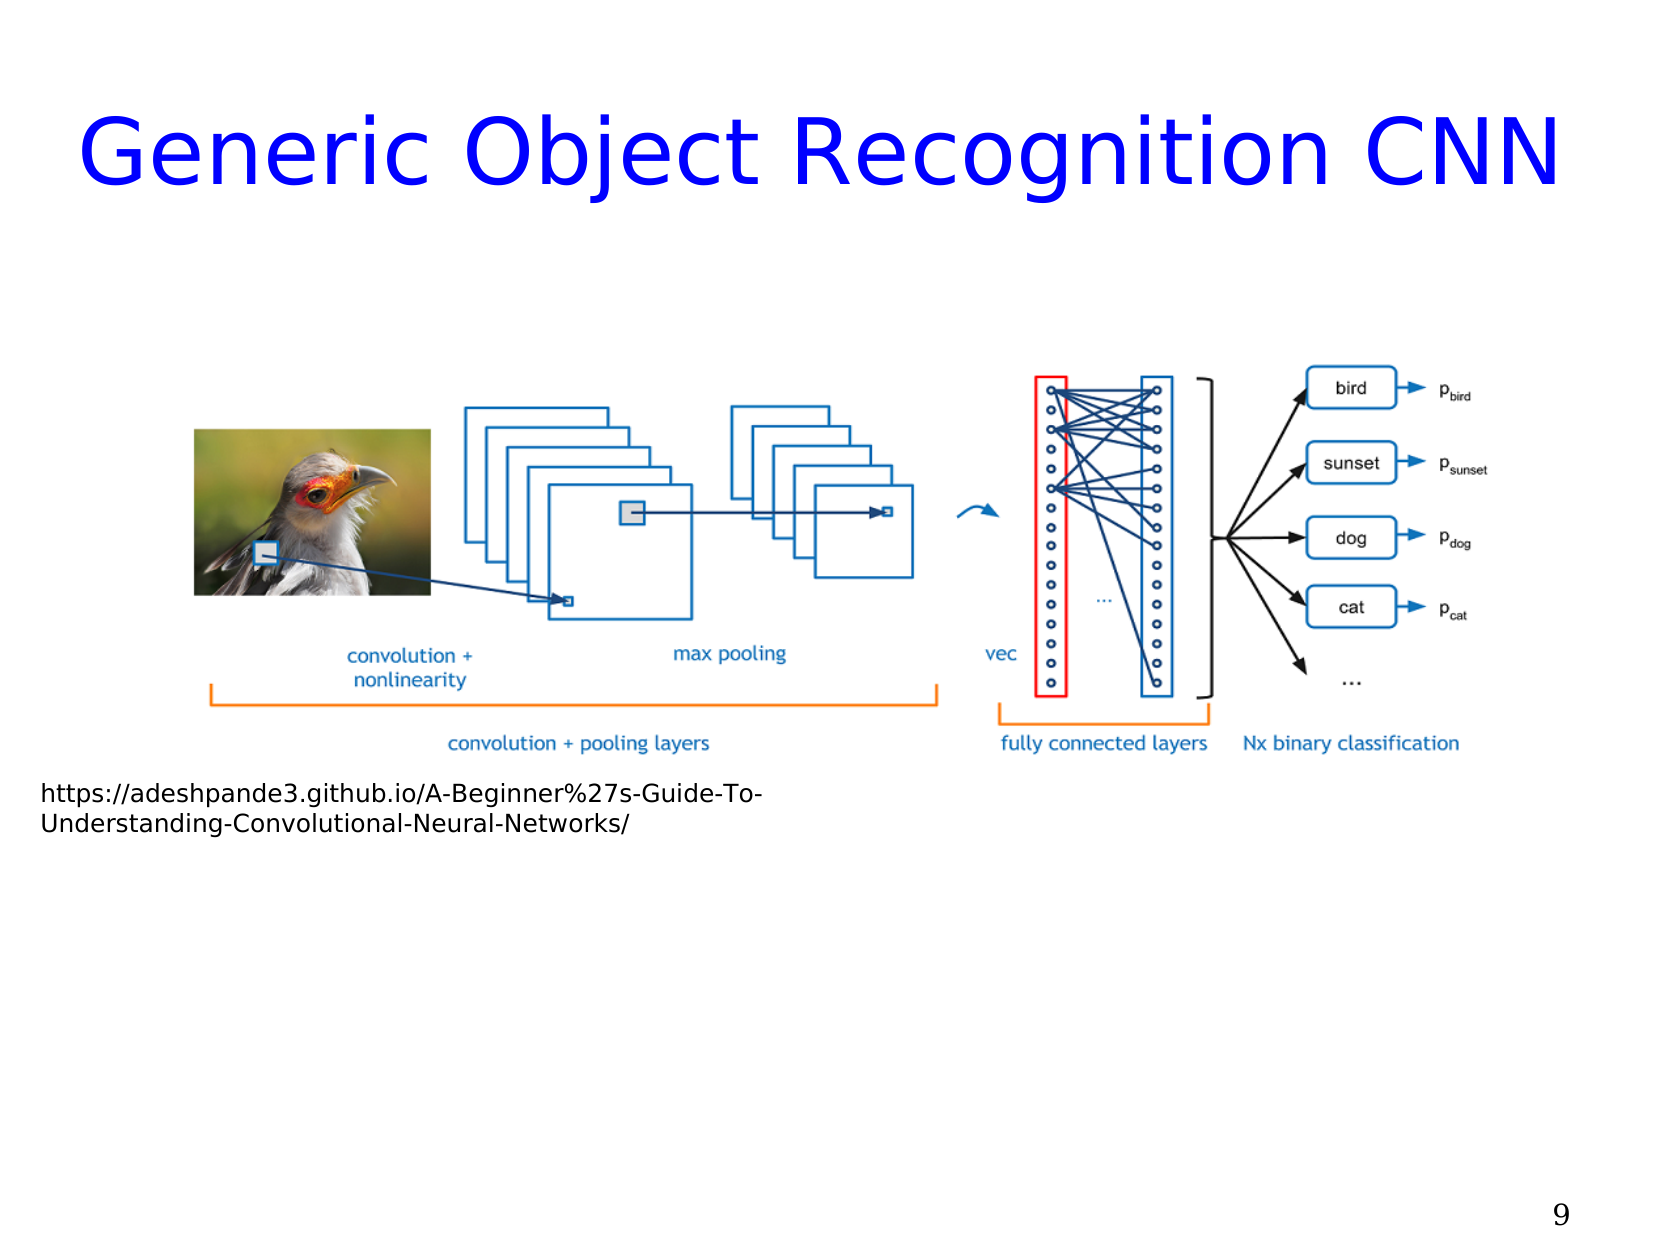

# Generic Object Recognition CNN
https://adeshpande3.github.io/A-Beginner%27s-Guide-To-Understanding-Convolutional-Neural-Networks/
9